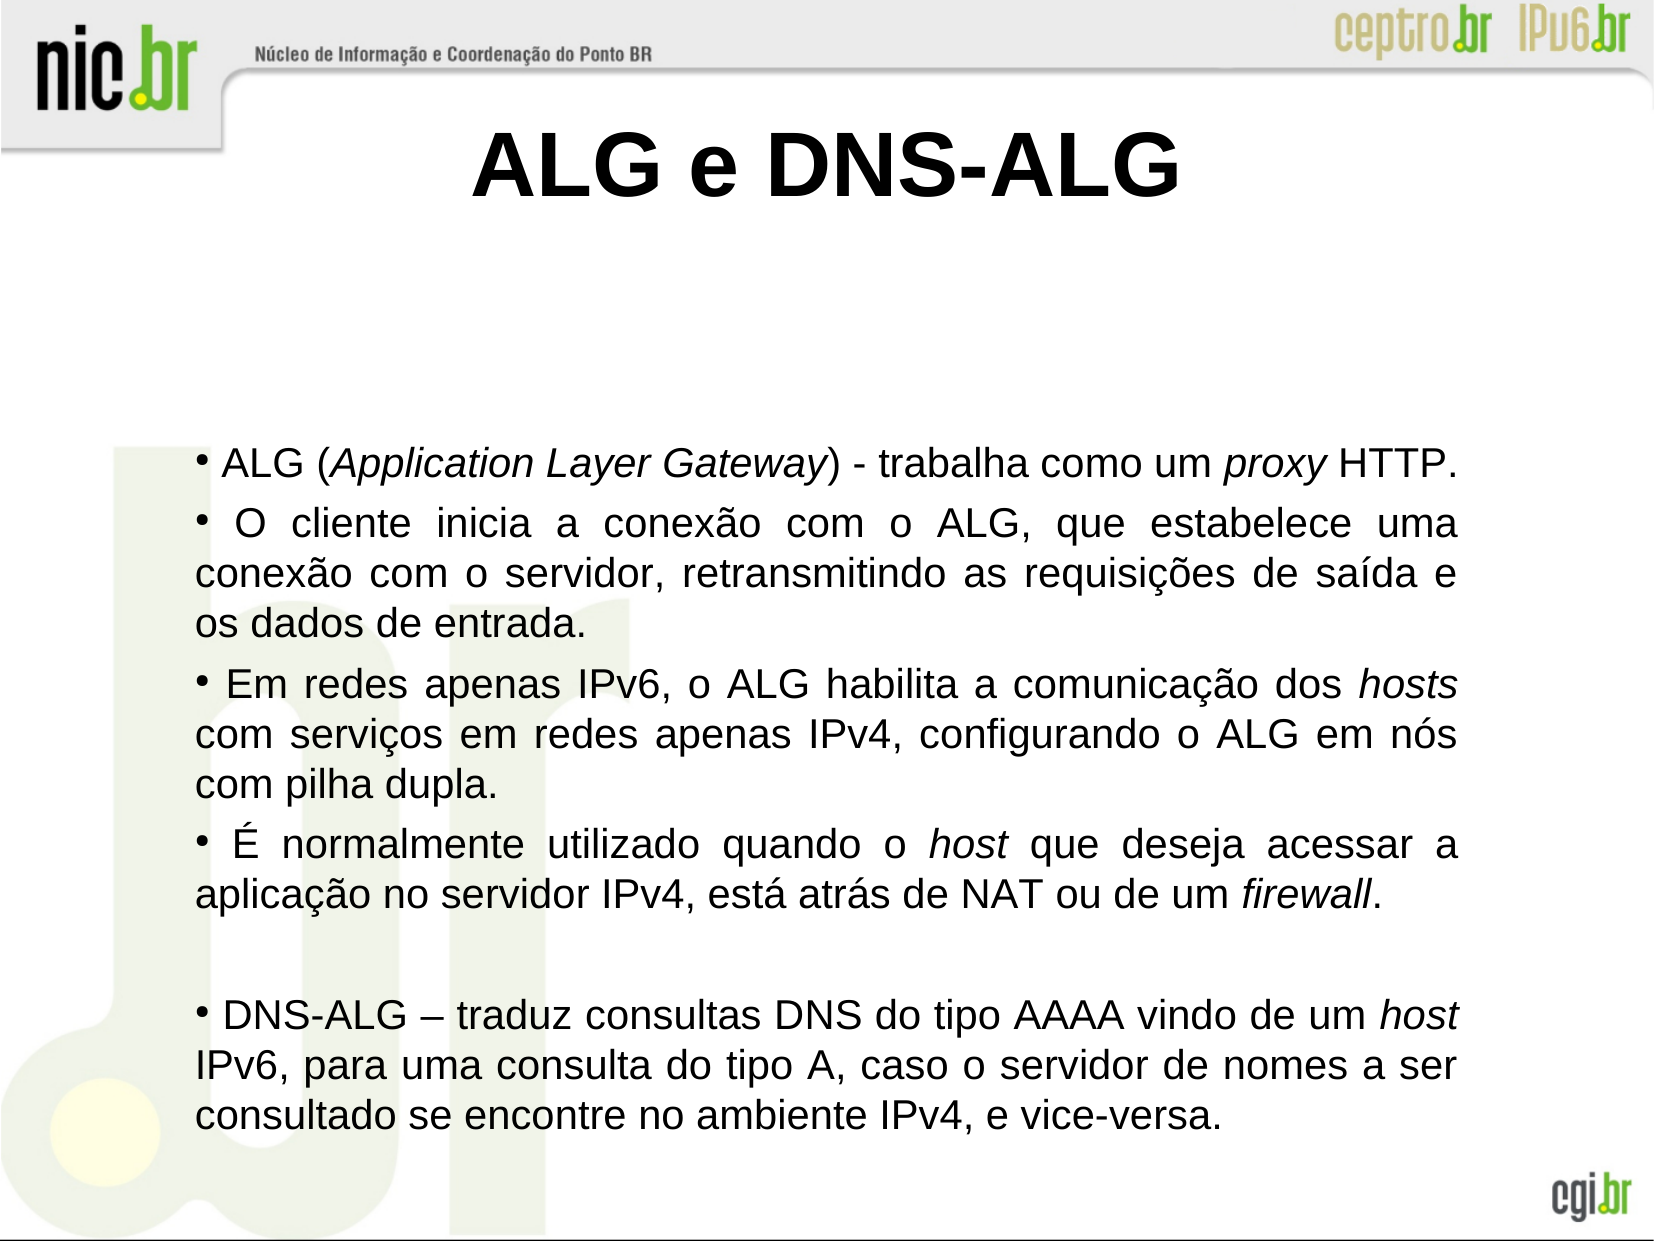

ALG e DNS-ALG
 ALG (Application Layer Gateway) - trabalha como um proxy HTTP.
 O cliente inicia a conexão com o ALG, que estabelece uma conexão com o servidor, retransmitindo as requisições de saída e os dados de entrada.
 Em redes apenas IPv6, o ALG habilita a comunicação dos hosts com serviços em redes apenas IPv4, configurando o ALG em nós com pilha dupla.
 É normalmente utilizado quando o host que deseja acessar a aplicação no servidor IPv4, está atrás de NAT ou de um firewall.
 DNS-ALG – traduz consultas DNS do tipo AAAA vindo de um host IPv6, para uma consulta do tipo A, caso o servidor de nomes a ser consultado se encontre no ambiente IPv4, e vice-versa.